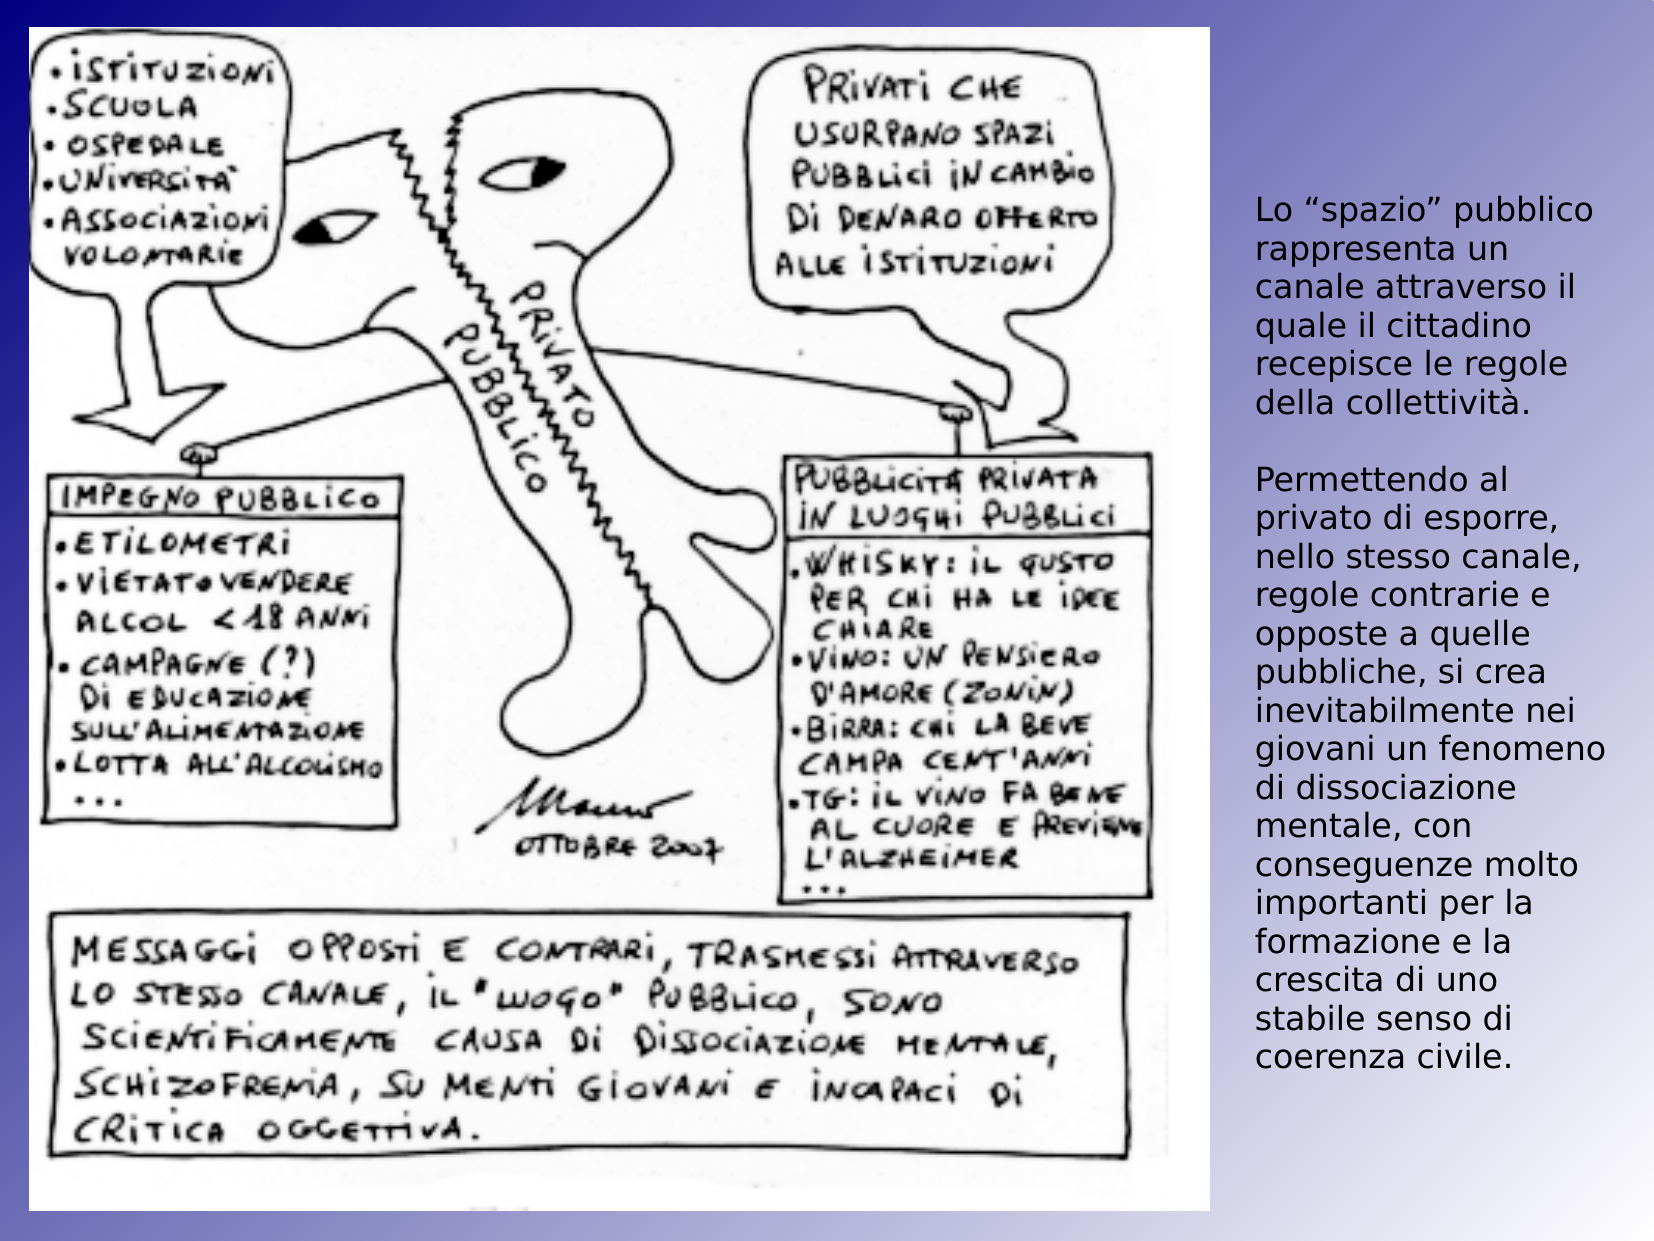

Lo “spazio” pubblico rappresenta un canale attraverso il quale il cittadino recepisce le regole della collettività.
Permettendo al privato di esporre, nello stesso canale, regole contrarie e opposte a quelle pubbliche, si crea inevitabilmente nei giovani un fenomeno di dissociazione mentale, con conseguenze molto importanti per la formazione e la crescita di uno stabile senso di coerenza civile.